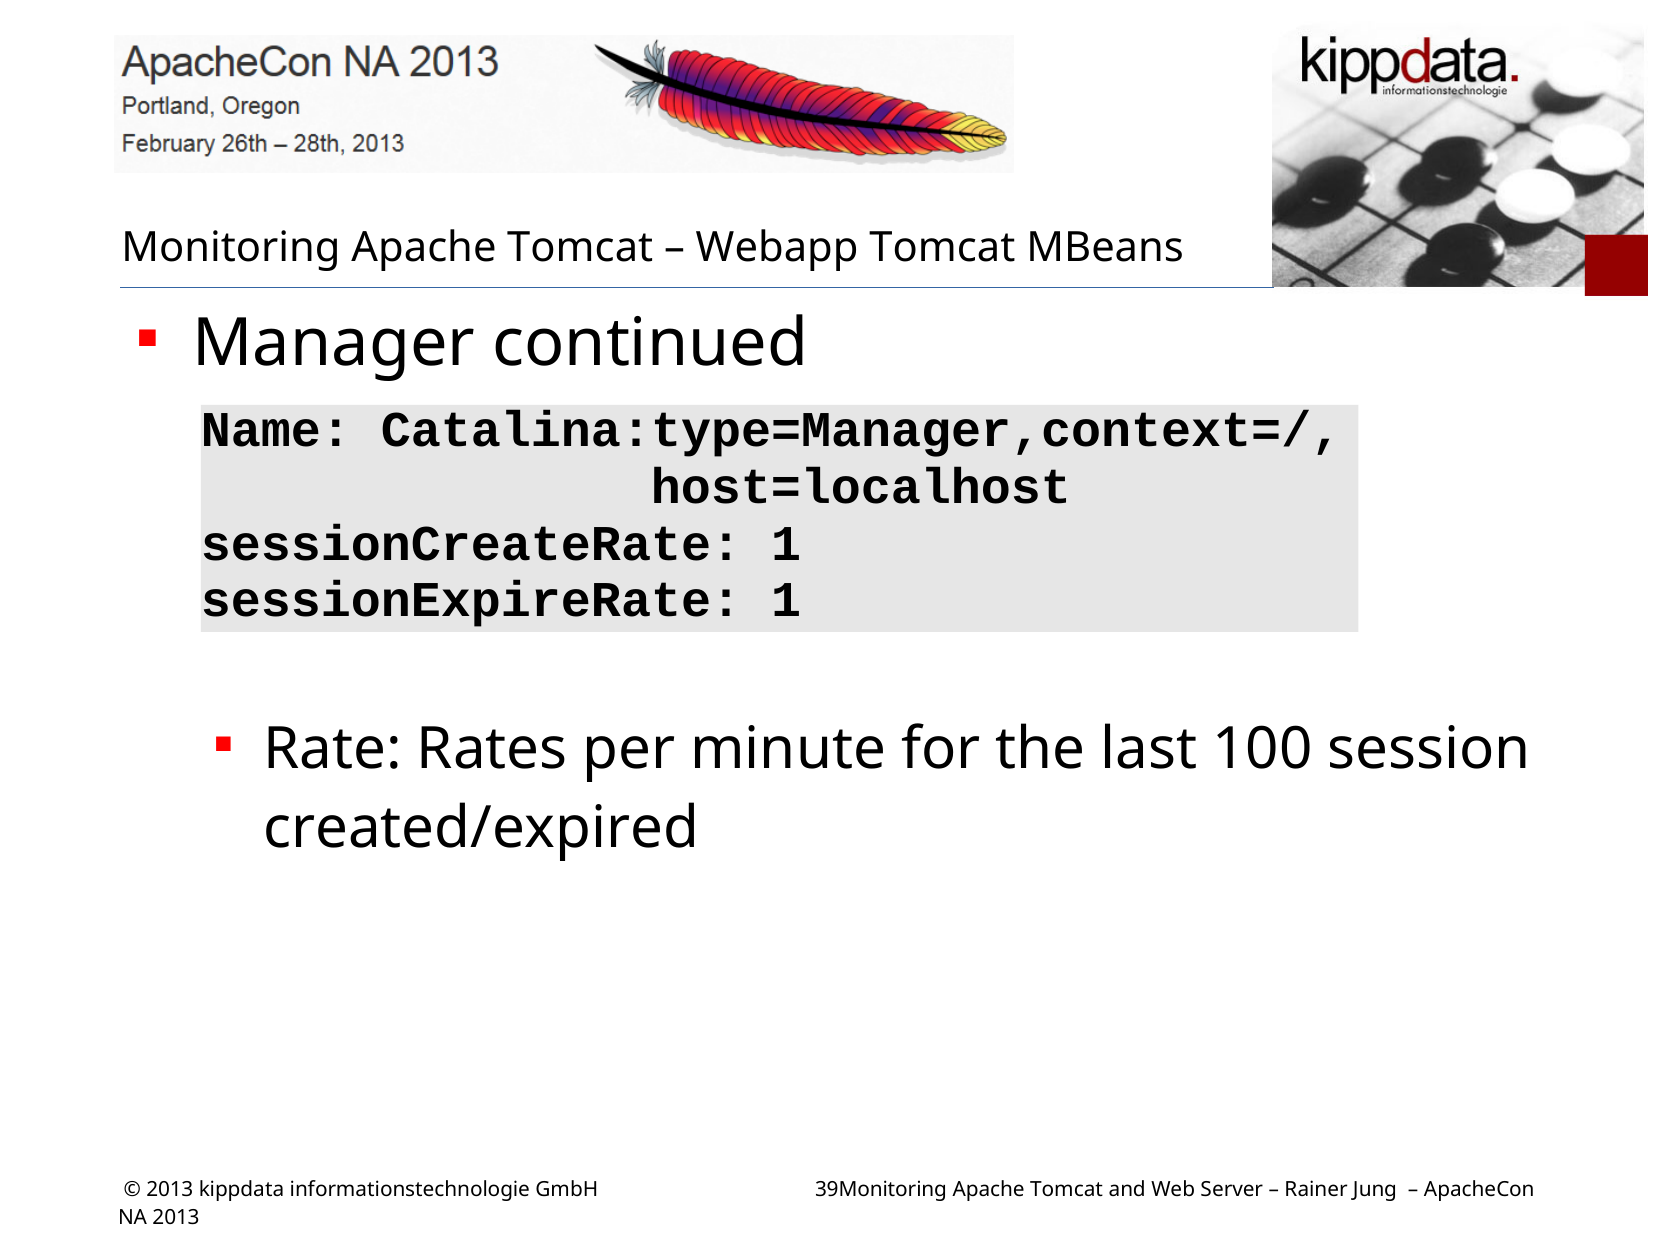

# Monitoring Apache Tomcat – Webapp Tomcat MBeans
Manager continued
Rate: Rates per minute for the last 100 session created/expired
Name: Catalina:type=Manager,context=/,
 host=localhost
sessionCreateRate: 1
sessionExpireRate: 1